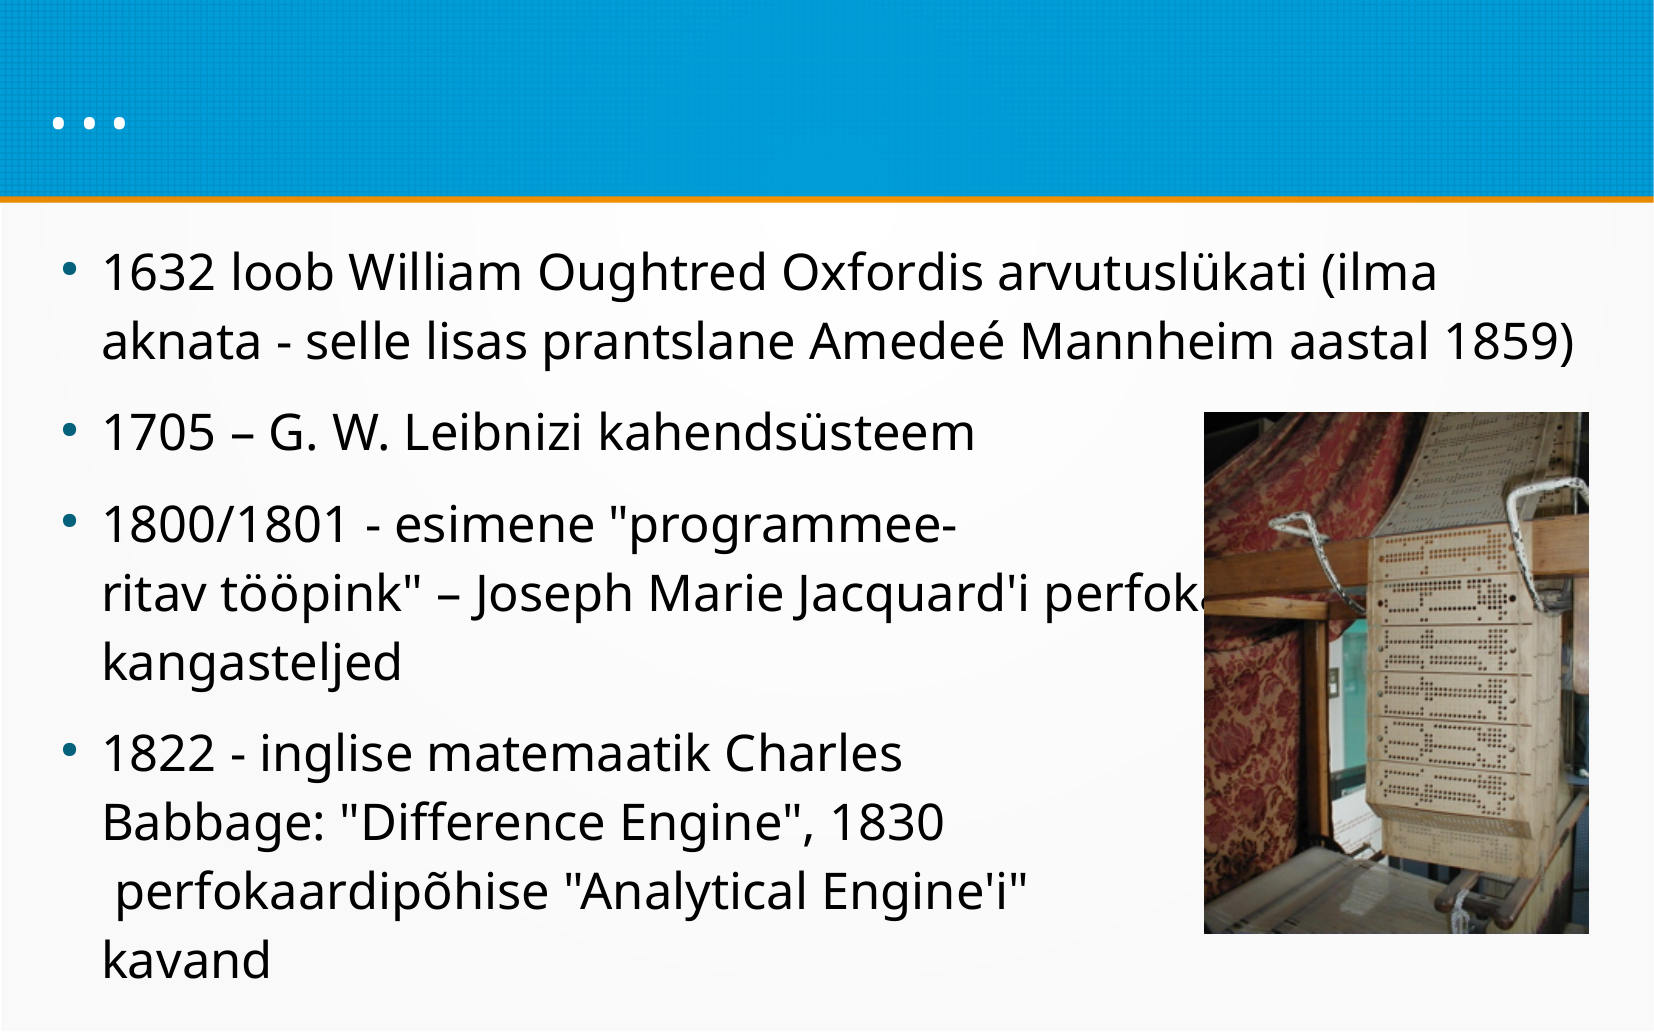

# ...
1632 loob William Oughtred Oxfordis arvutuslükati (ilma aknata - selle lisas prantslane Amedeé Mannheim aastal 1859)
1705 – G. W. Leibnizi kahendsüsteem
1800/1801 - esimene "programmee-
ritav tööpink" – Joseph Marie Jacquard'i perfokaartjuhtimisega kangasteljed
1822 - inglise matemaatik Charles
Babbage: "Difference Engine", 1830
 perfokaardipõhise "Analytical Engine'i"
kavand